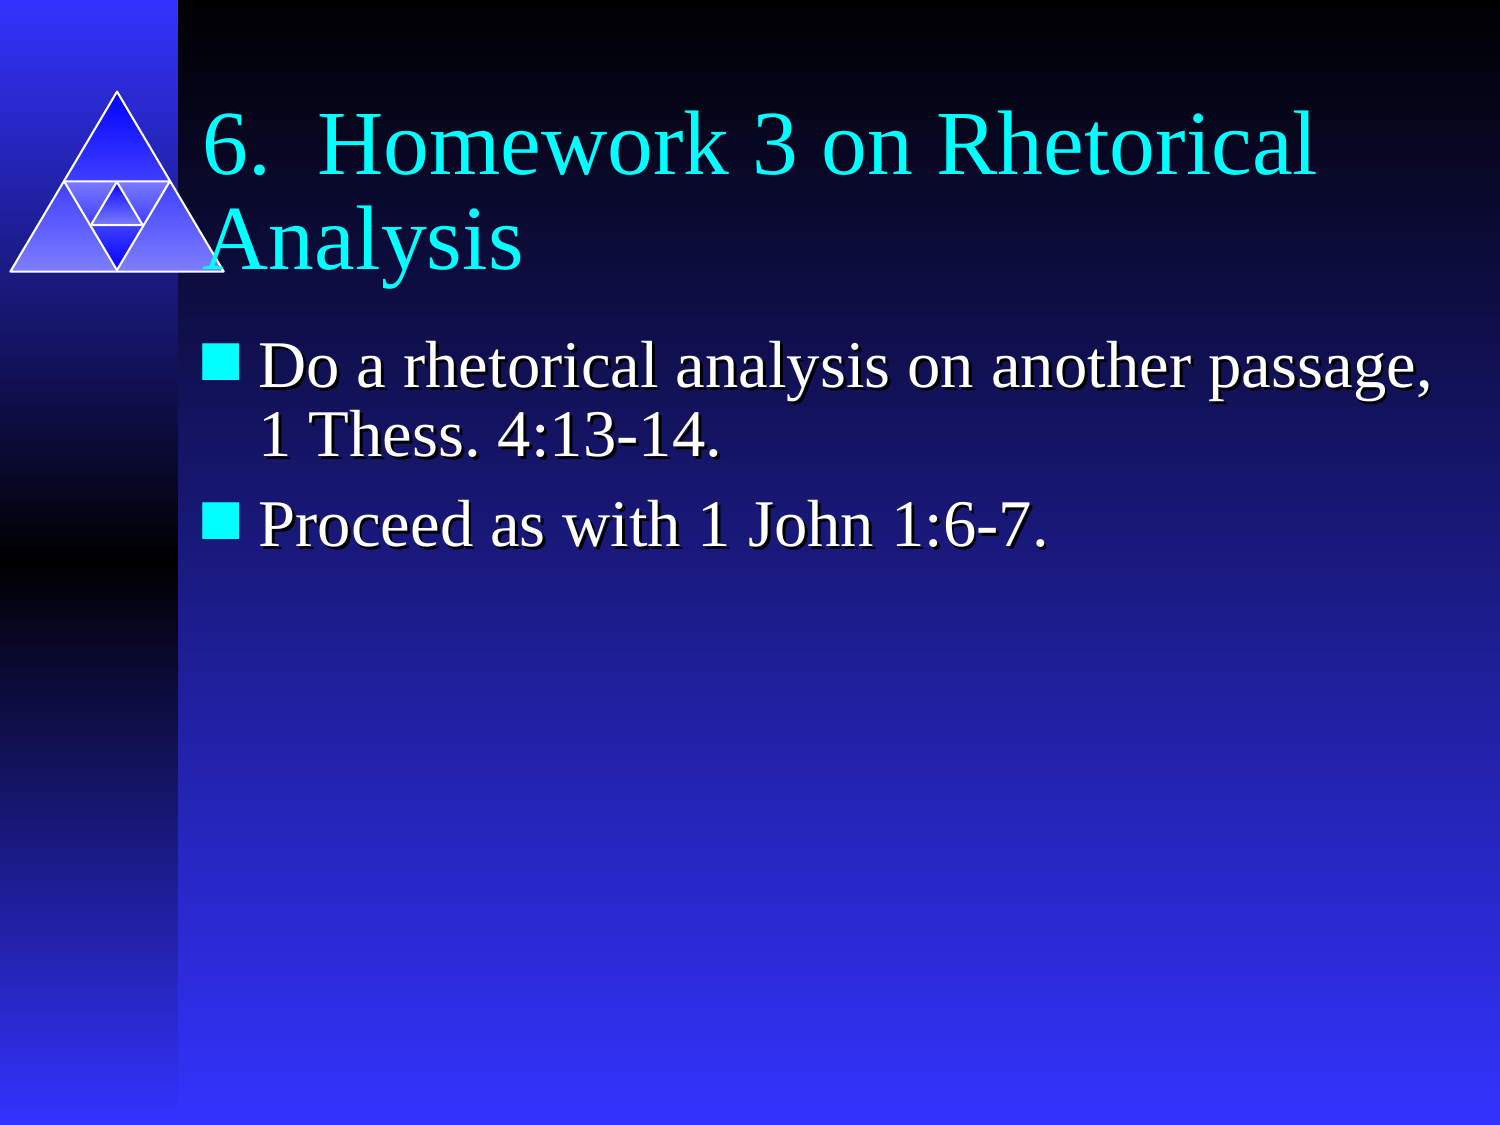

# 6. Homework 3 on Rhetorical Analysis
Do a rhetorical analysis on another passage, 1 Thess. 4:13-14.
Proceed as with 1 John 1:6-7.